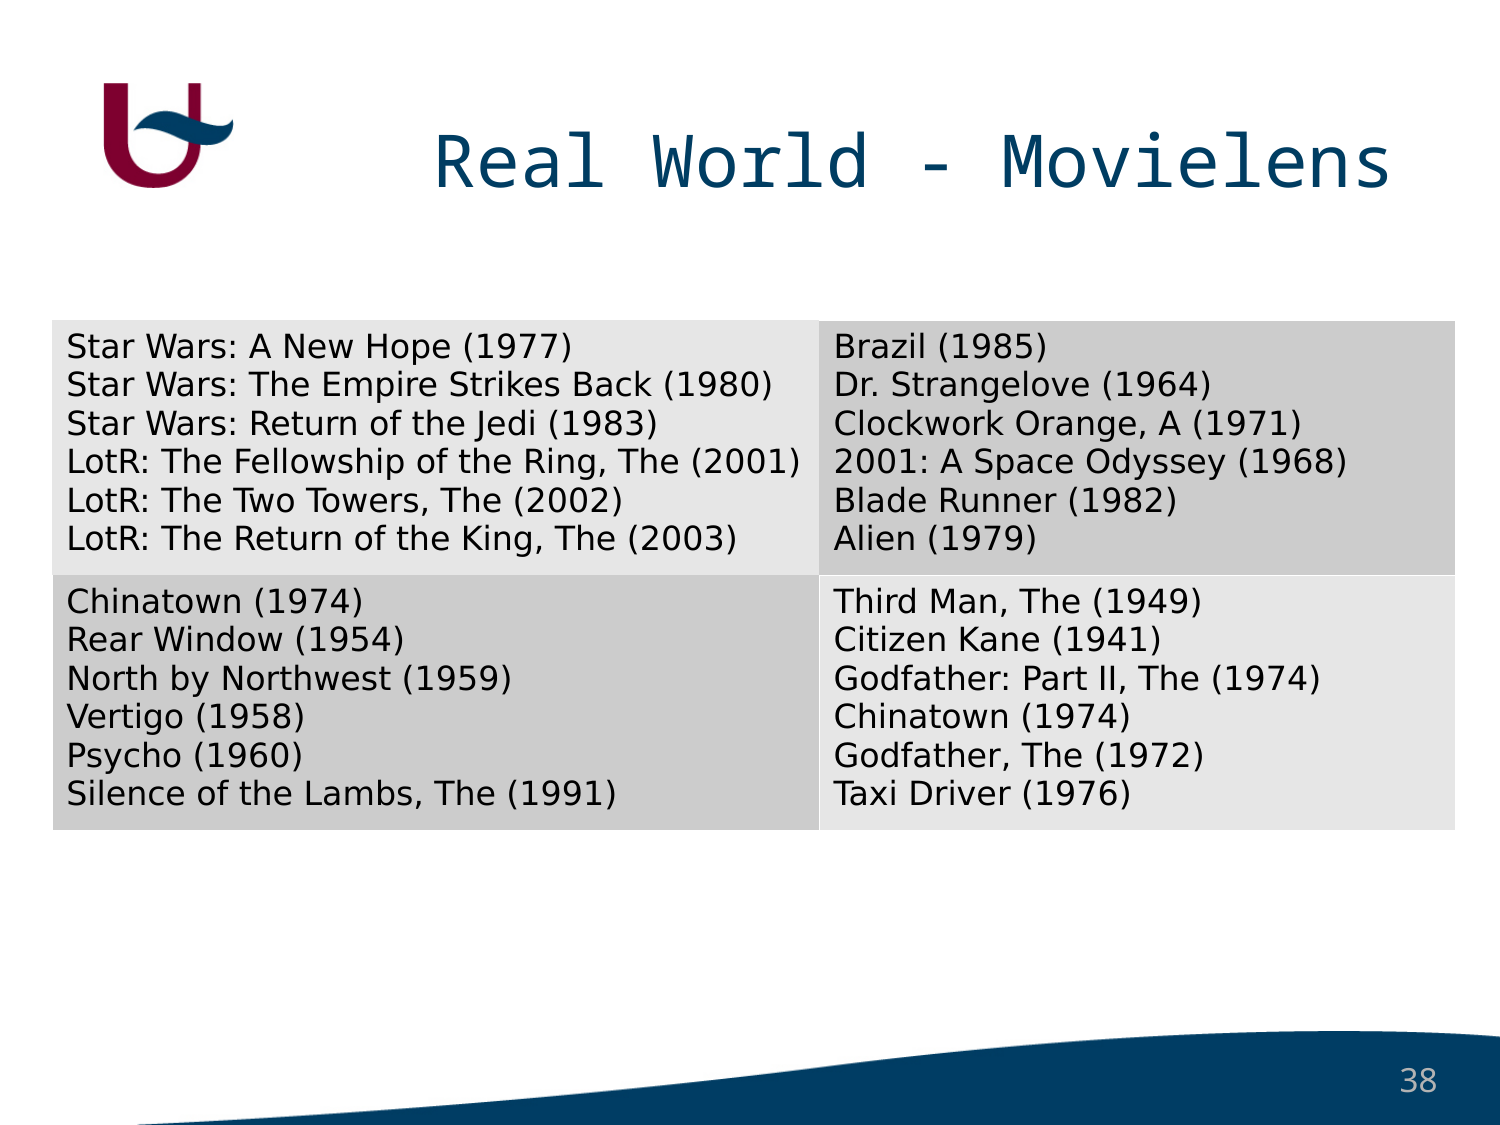

# Real World - Movielens
| Star Wars: A New Hope (1977) Star Wars: The Empire Strikes Back (1980) Star Wars: Return of the Jedi (1983) LotR: The Fellowship of the Ring, The (2001) LotR: The Two Towers, The (2002) LotR: The Return of the King, The (2003) | Brazil (1985) Dr. Strangelove (1964) Clockwork Orange, A (1971) 2001: A Space Odyssey (1968) Blade Runner (1982) Alien (1979) |
| --- | --- |
| Chinatown (1974) Rear Window (1954) North by Northwest (1959) Vertigo (1958) Psycho (1960) Silence of the Lambs, The (1991) | Third Man, The (1949) Citizen Kane (1941) Godfather: Part II, The (1974) Chinatown (1974) Godfather, The (1972) Taxi Driver (1976) |